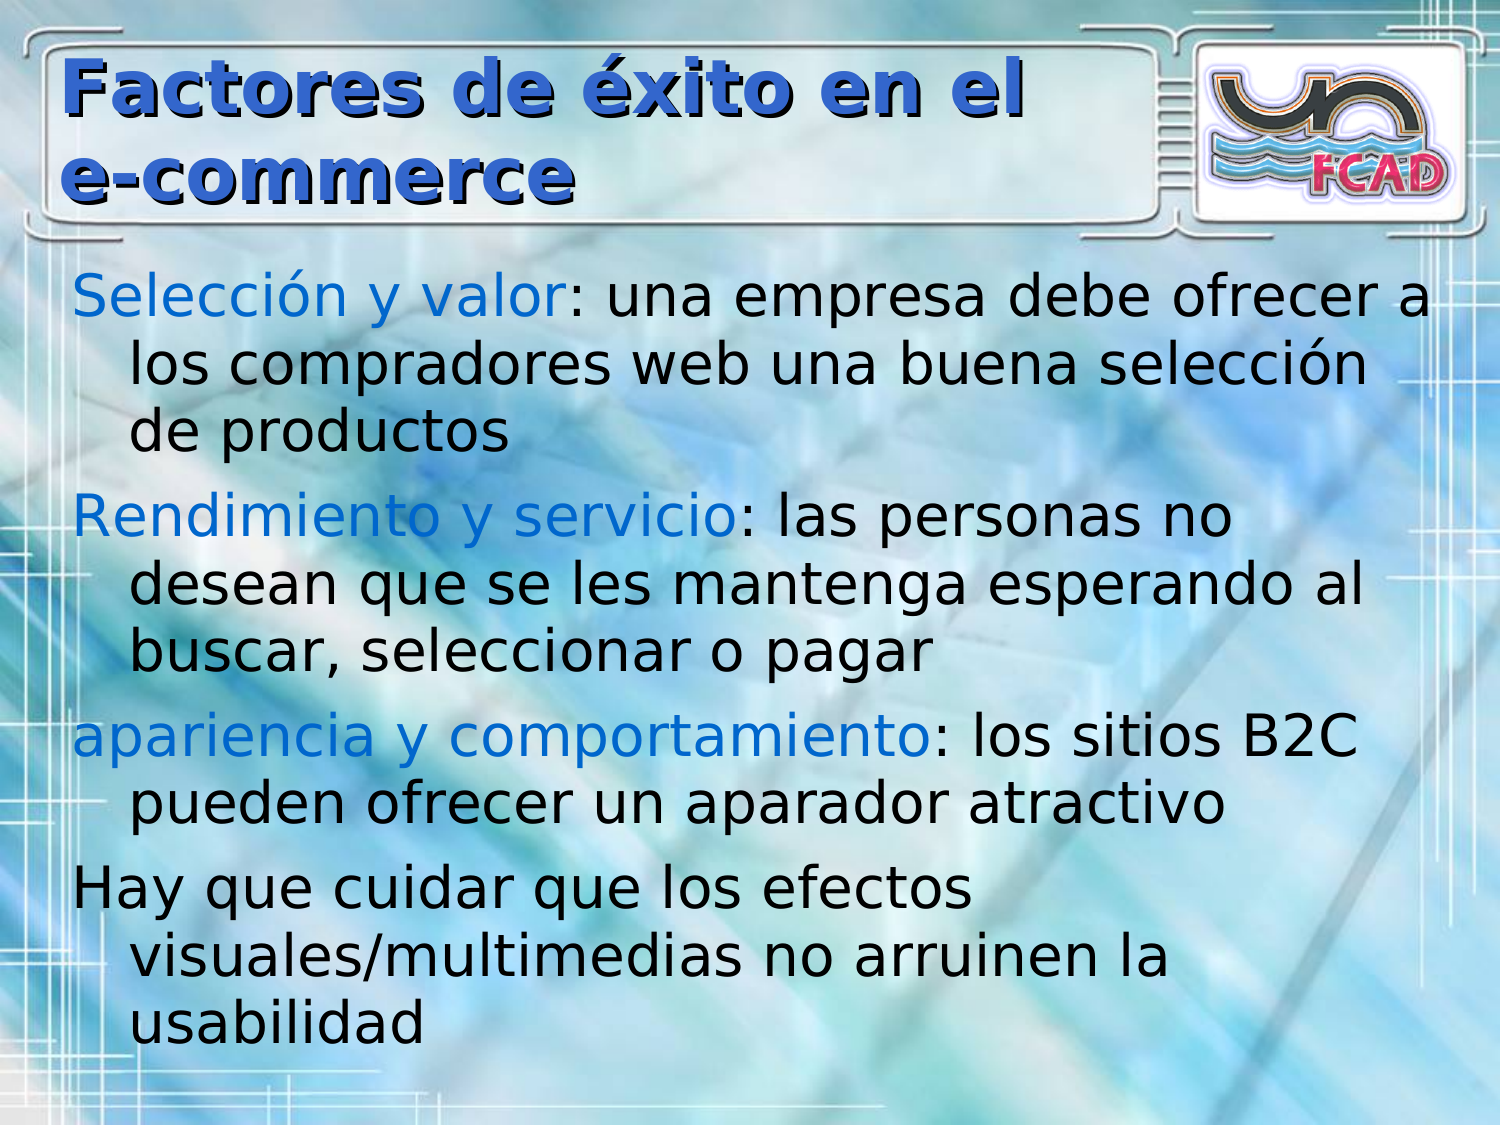

# Factores de éxito en el e-commerce
Selección y valor: una empresa debe ofrecer a los compradores web una buena selección de productos
Rendimiento y servicio: las personas no desean que se les mantenga esperando al buscar, seleccionar o pagar
apariencia y comportamiento: los sitios B2C pueden ofrecer un aparador atractivo
Hay que cuidar que los efectos visuales/multimedias no arruinen la usabilidad